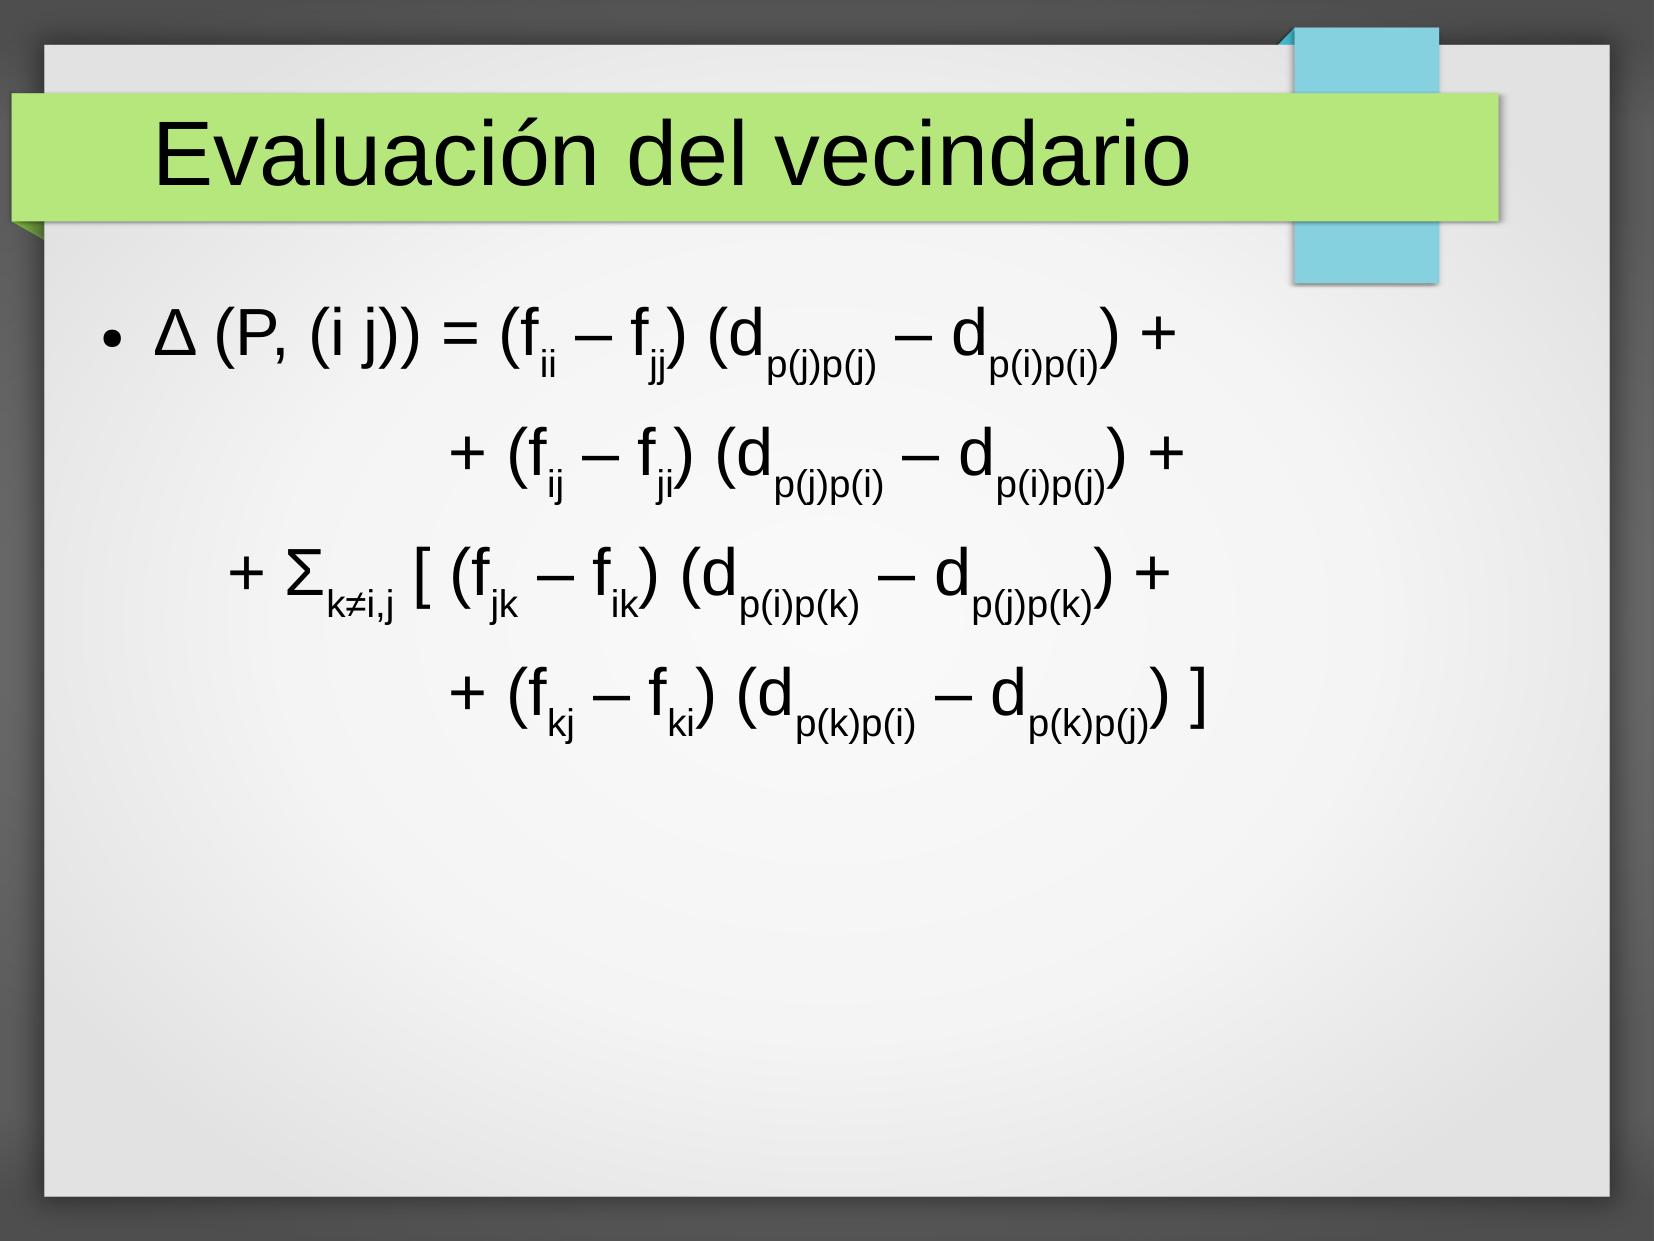

# Evaluación del vecindario
Δ (P, (i j)) = (fii – fjj) (dp(j)p(j) – dp(i)p(i)) +
 				+ (fij – fji) (dp(j)p(i) – dp(i)p(j)) +
 	+ Σk≠i,j [ (fjk – fik) (dp(i)p(k) – dp(j)p(k)) +
 				+ (fkj – fki) (dp(k)p(i) – dp(k)p(j)) ]